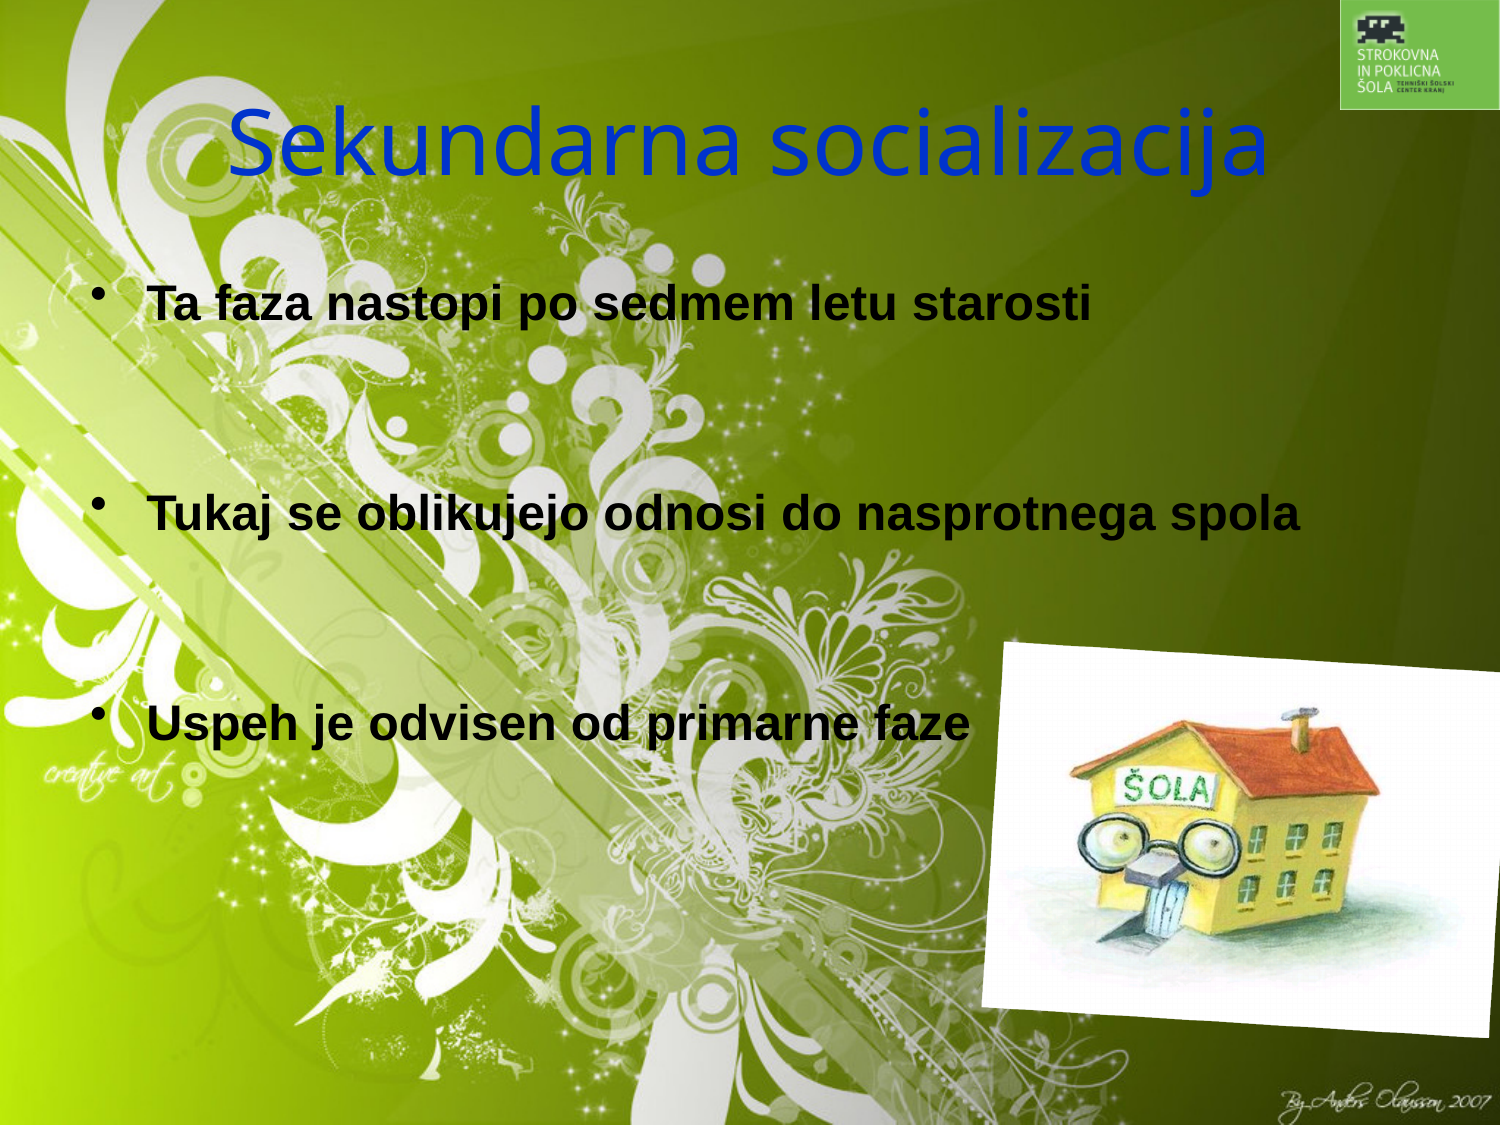

# Sekundarna socializacija
Ta faza nastopi po sedmem letu starosti
Tukaj se oblikujejo odnosi do nasprotnega spola
Uspeh je odvisen od primarne faze